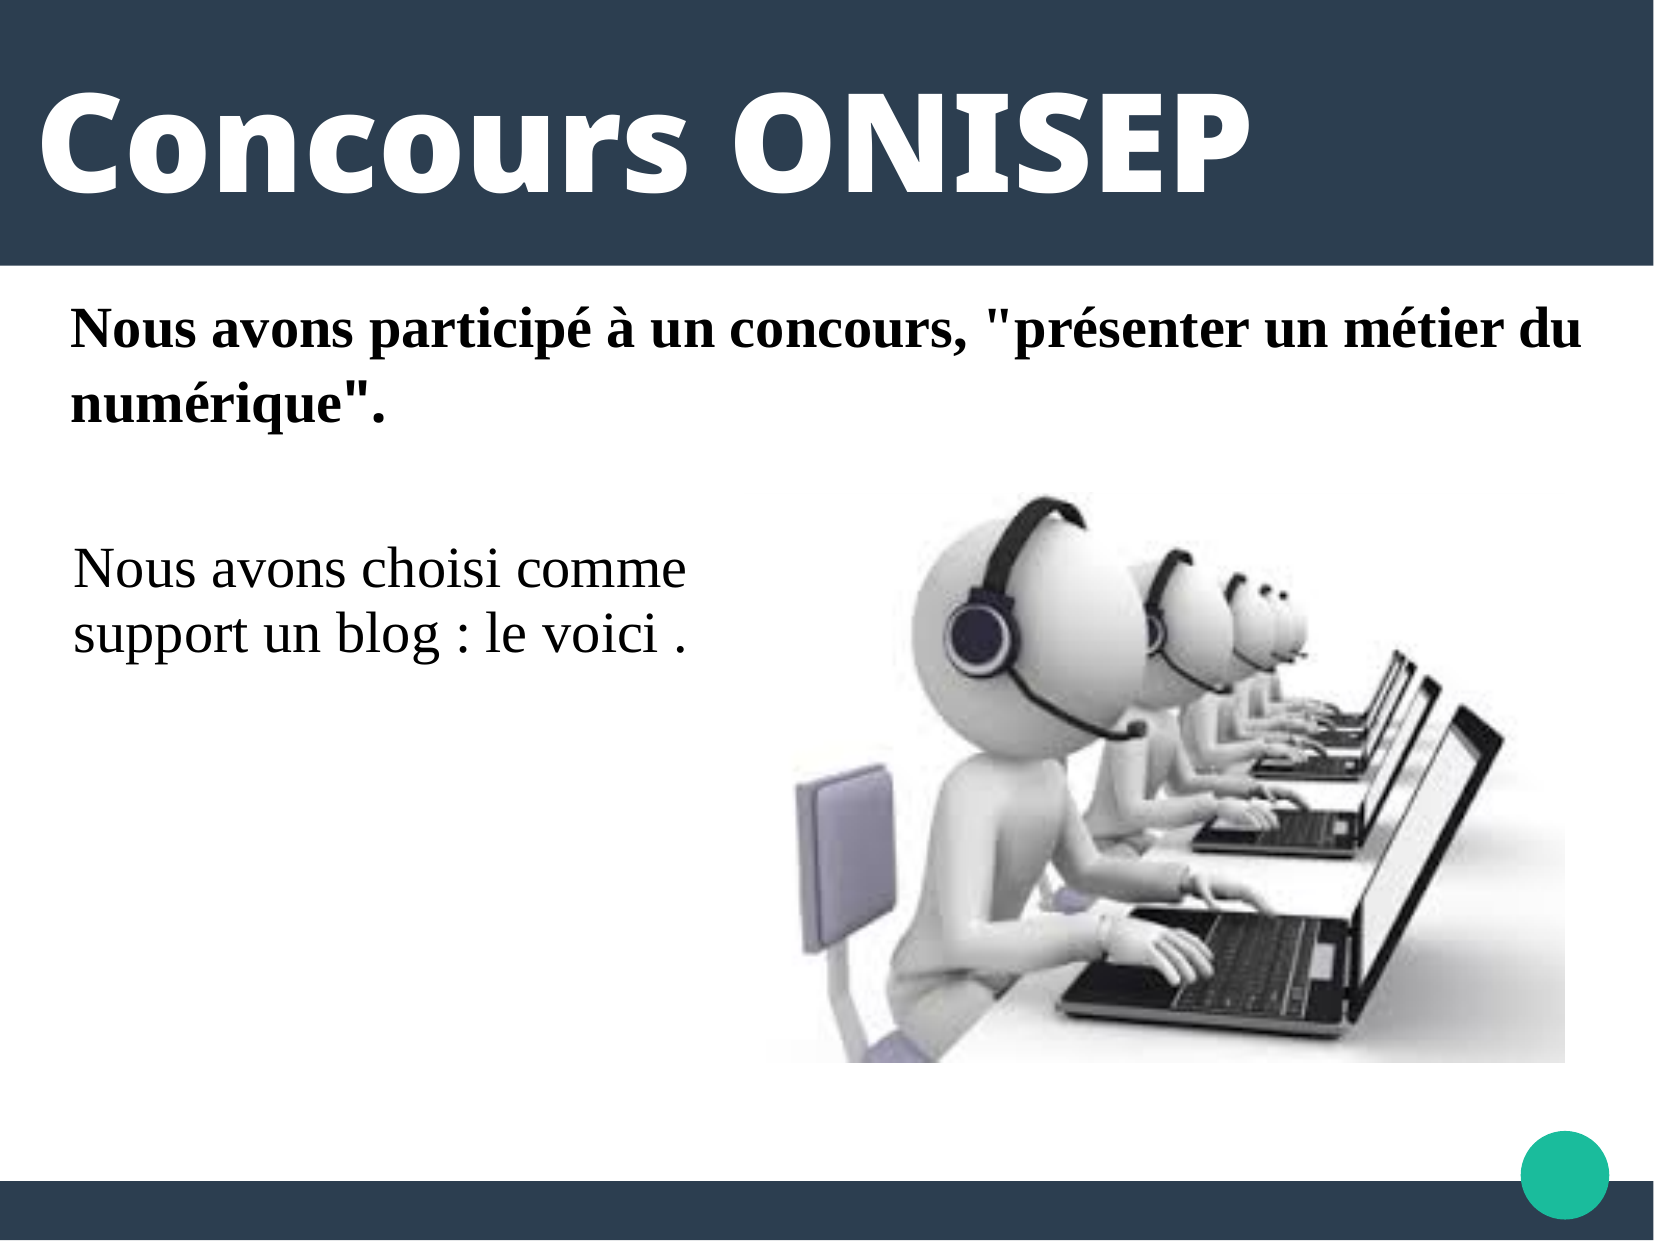

# Concours ONISEP
Nous avons participé à un concours, "présenter un métier du numérique".
Nous avons choisi comme support un blog : le voici .